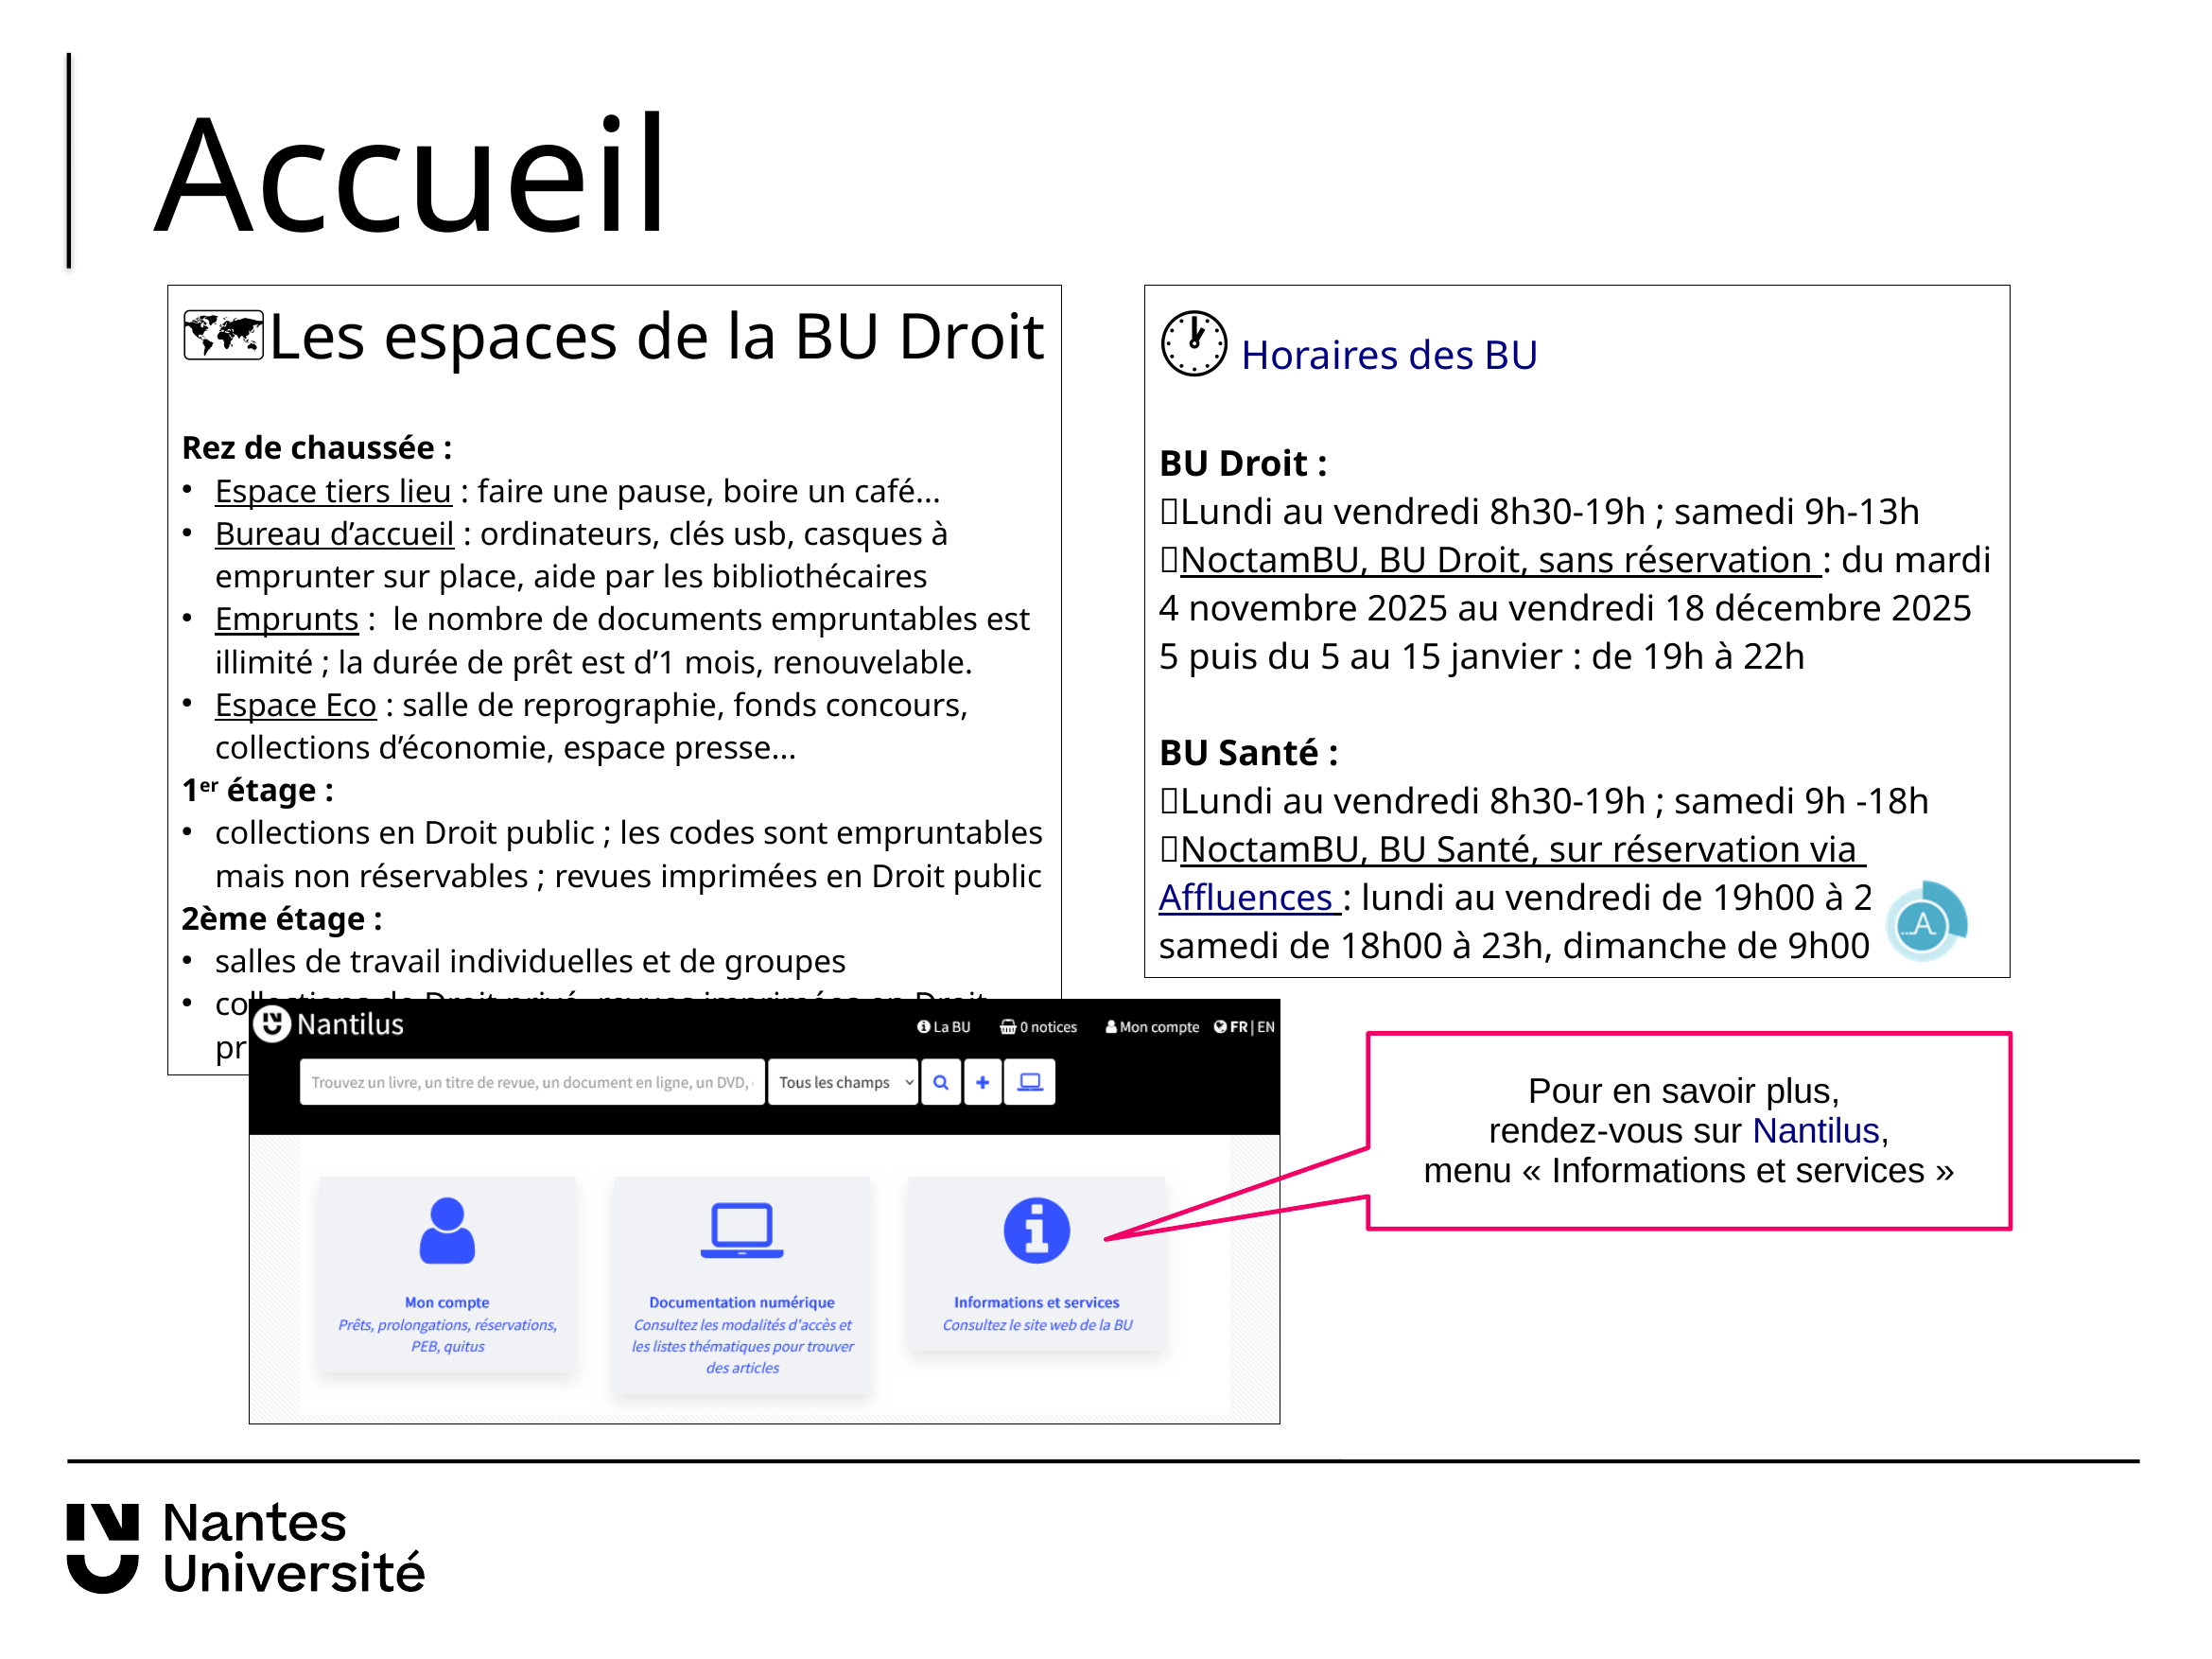

Accueil
🗺Les espaces de la BU Droit
Rez de chaussée :
Espace tiers lieu : faire une pause, boire un café...
Bureau d’accueil : ordinateurs, clés usb, casques à emprunter sur place, aide par les bibliothécaires
Emprunts : le nombre de documents empruntables est illimité ; la durée de prêt est d’1 mois, renouvelable.
Espace Eco : salle de reprographie, fonds concours, collections d’économie, espace presse...
1er étage :
collections en Droit public ; les codes sont empruntables mais non réservables ; revues imprimées en Droit public
2ème étage :
salles de travail individuelles et de groupes
collections de Droit privé, revues imprimées en Droit privé
🕐 Horaires des BU
BU Droit :
🌞Lundi au vendredi 8h30-19h ; samedi 9h-13h
🌚NoctamBU, BU Droit, sans réservation : du mardi 4 novembre 2025 au vendredi 18 décembre 2025 5 puis du 5 au 15 janvier : de 19h à 22h
BU Santé :
🌞Lundi au vendredi 8h30-19h ; samedi 9h -18h
🌚NoctamBU, BU Santé, sur réservation via Affluences : lundi au vendredi de 19h00 à 23h, samedi de 18h00 à 23h, dimanche de 9h00 à 23h
Pour en savoir plus,
rendez-vous sur Nantilus,
menu « Informations et services »